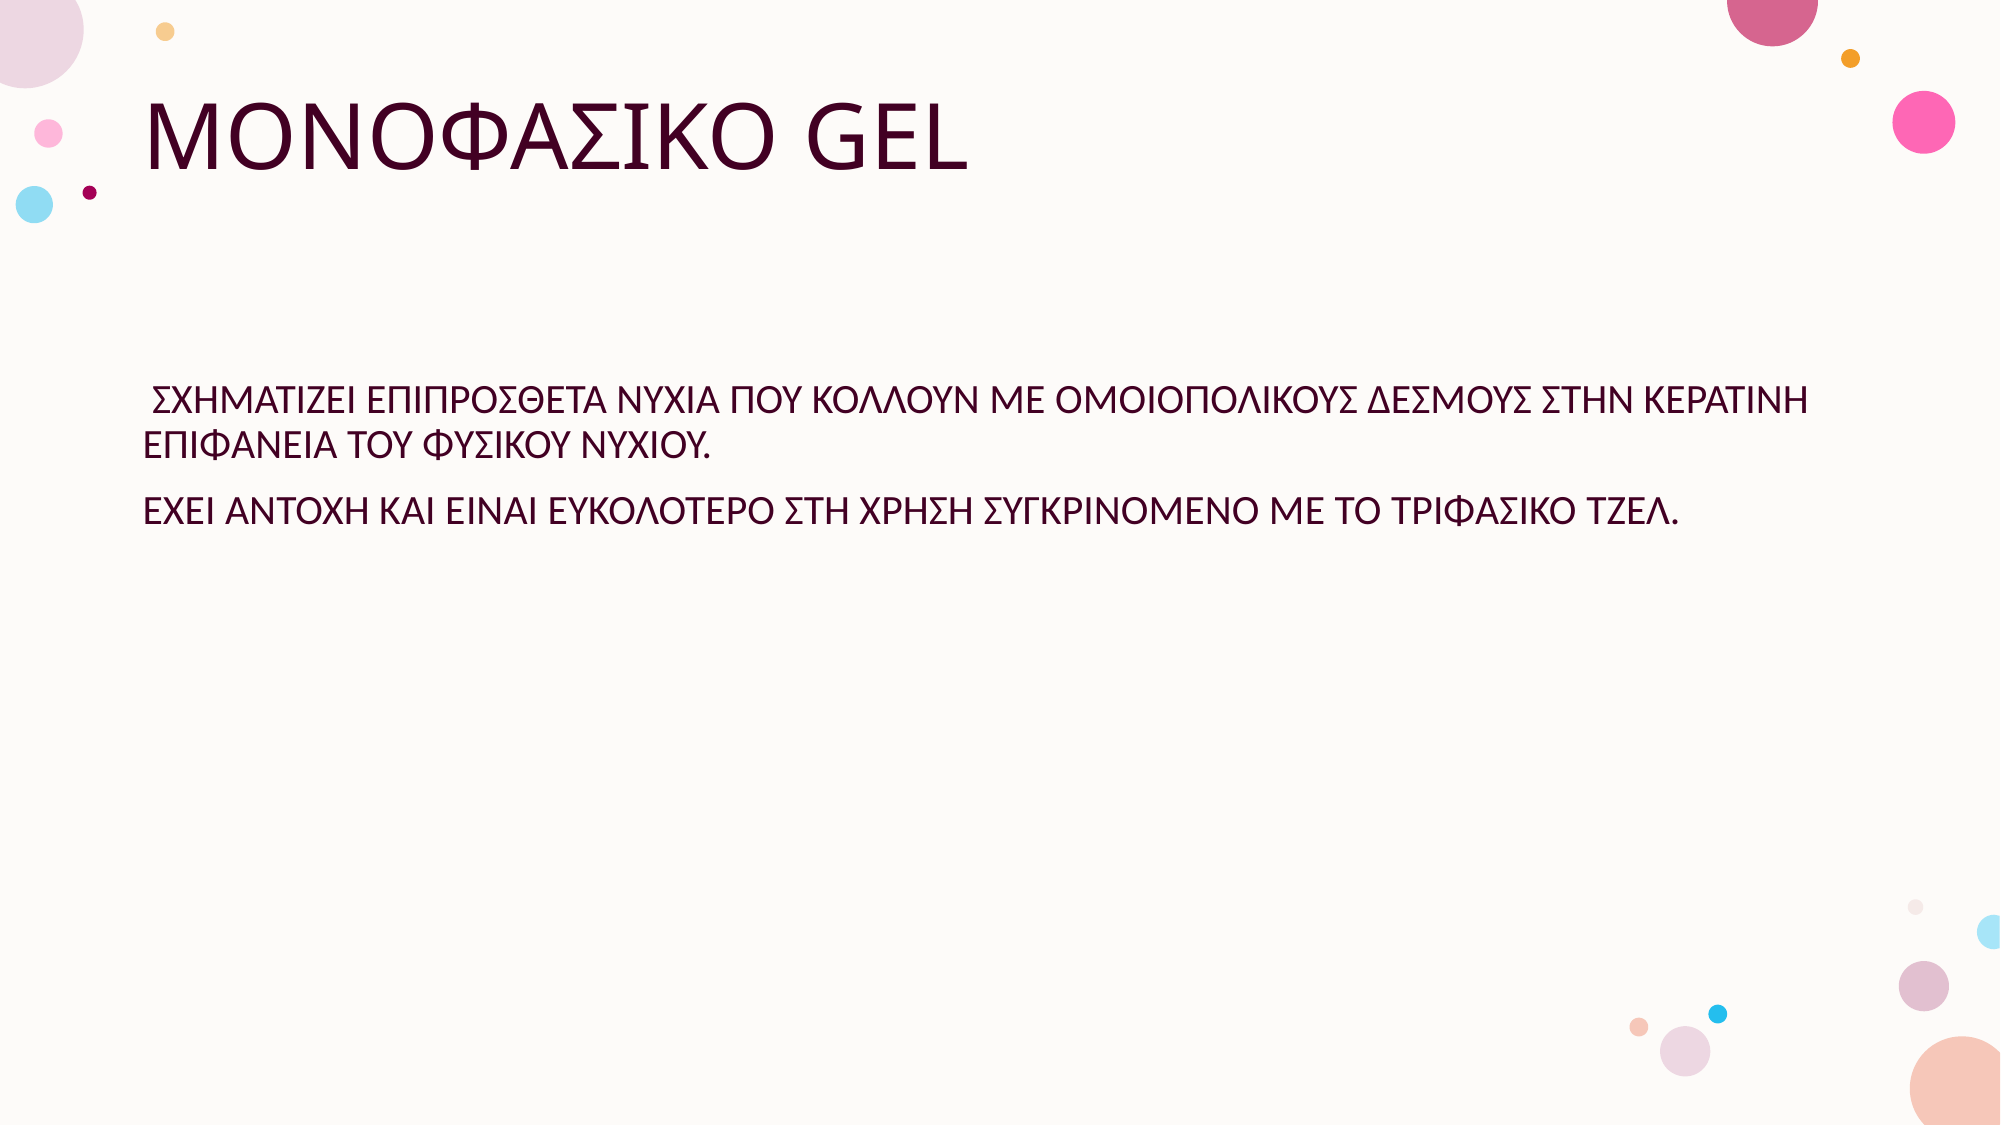

# ΜΟΝΟΦΑΣΙΚΟ GEL
 ΣΧΗΜΑΤΙΖΕΙ ΕΠΙΠΡΟΣΘΕΤΑ ΝΥΧΙΑ ΠΟΥ ΚΟΛΛΟΥΝ ΜΕ ΟΜΟΙΟΠΟΛΙΚΟΥΣ ΔΕΣΜΟΥΣ ΣΤΗΝ ΚΕΡΑΤΙΝΗ ΕΠΙΦΑΝΕΙΑ ΤΟΥ ΦΥΣΙΚΟΥ ΝΥΧΙΟΥ.
ΕΧΕΙ ΑΝΤΟΧΗ ΚΑΙ ΕΊΝΑΙ ΕΥΚΟΛΟΤΕΡΟ ΣΤΗ ΧΡΗΣΗ ΣΥΓΚΡΙΝΟΜΕΝΟ ΜΕ ΤΟ ΤΡΙΦΑΣΙΚΟ ΤΖΕΛ.